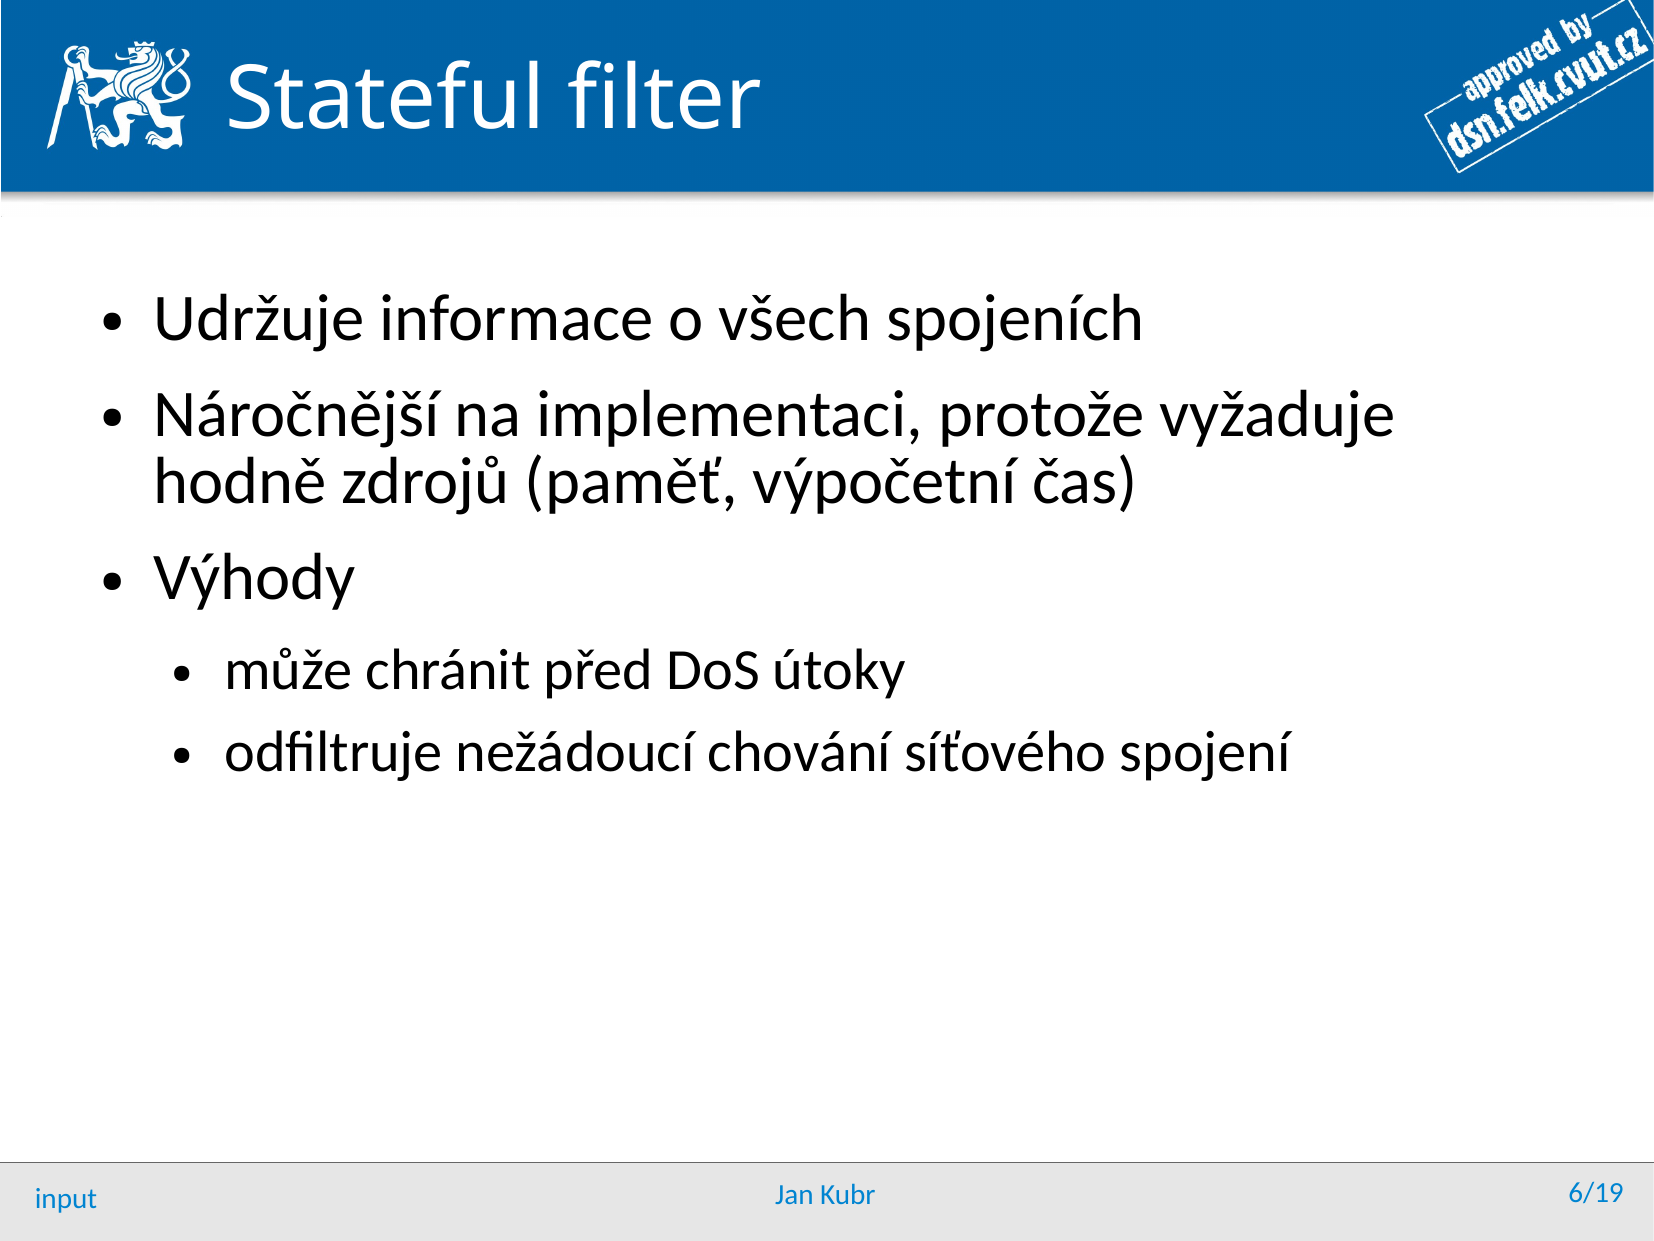

# Stateful filter
Udržuje informace o všech spojeních
Náročnější na implementaci, protože vyžaduje hodně zdrojů (paměť, výpočetní čas)
Výhody
může chránit před DoS útoky
odfiltruje nežádoucí chování síťového spojení
6
Jan Kubr
02/2006